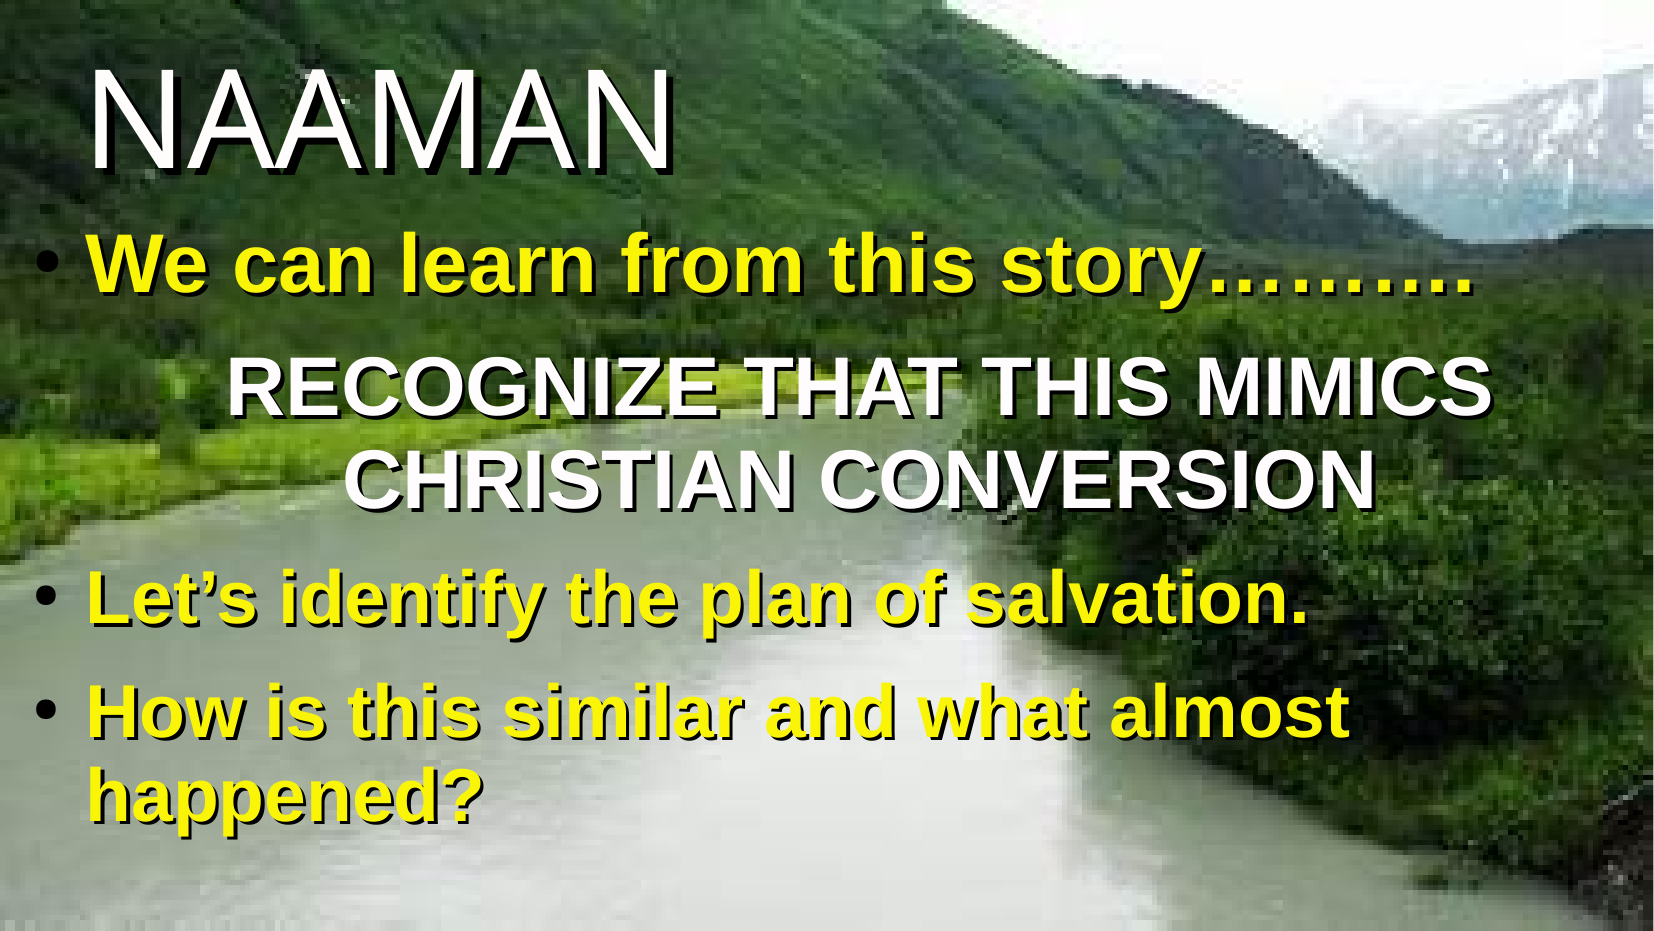

# NAAMAN
We can learn from this story……….
RECOGNIZE THAT THIS MIMICS CHRISTIAN CONVERSION
Let’s identify the plan of salvation.
How is this similar and what almost happened?